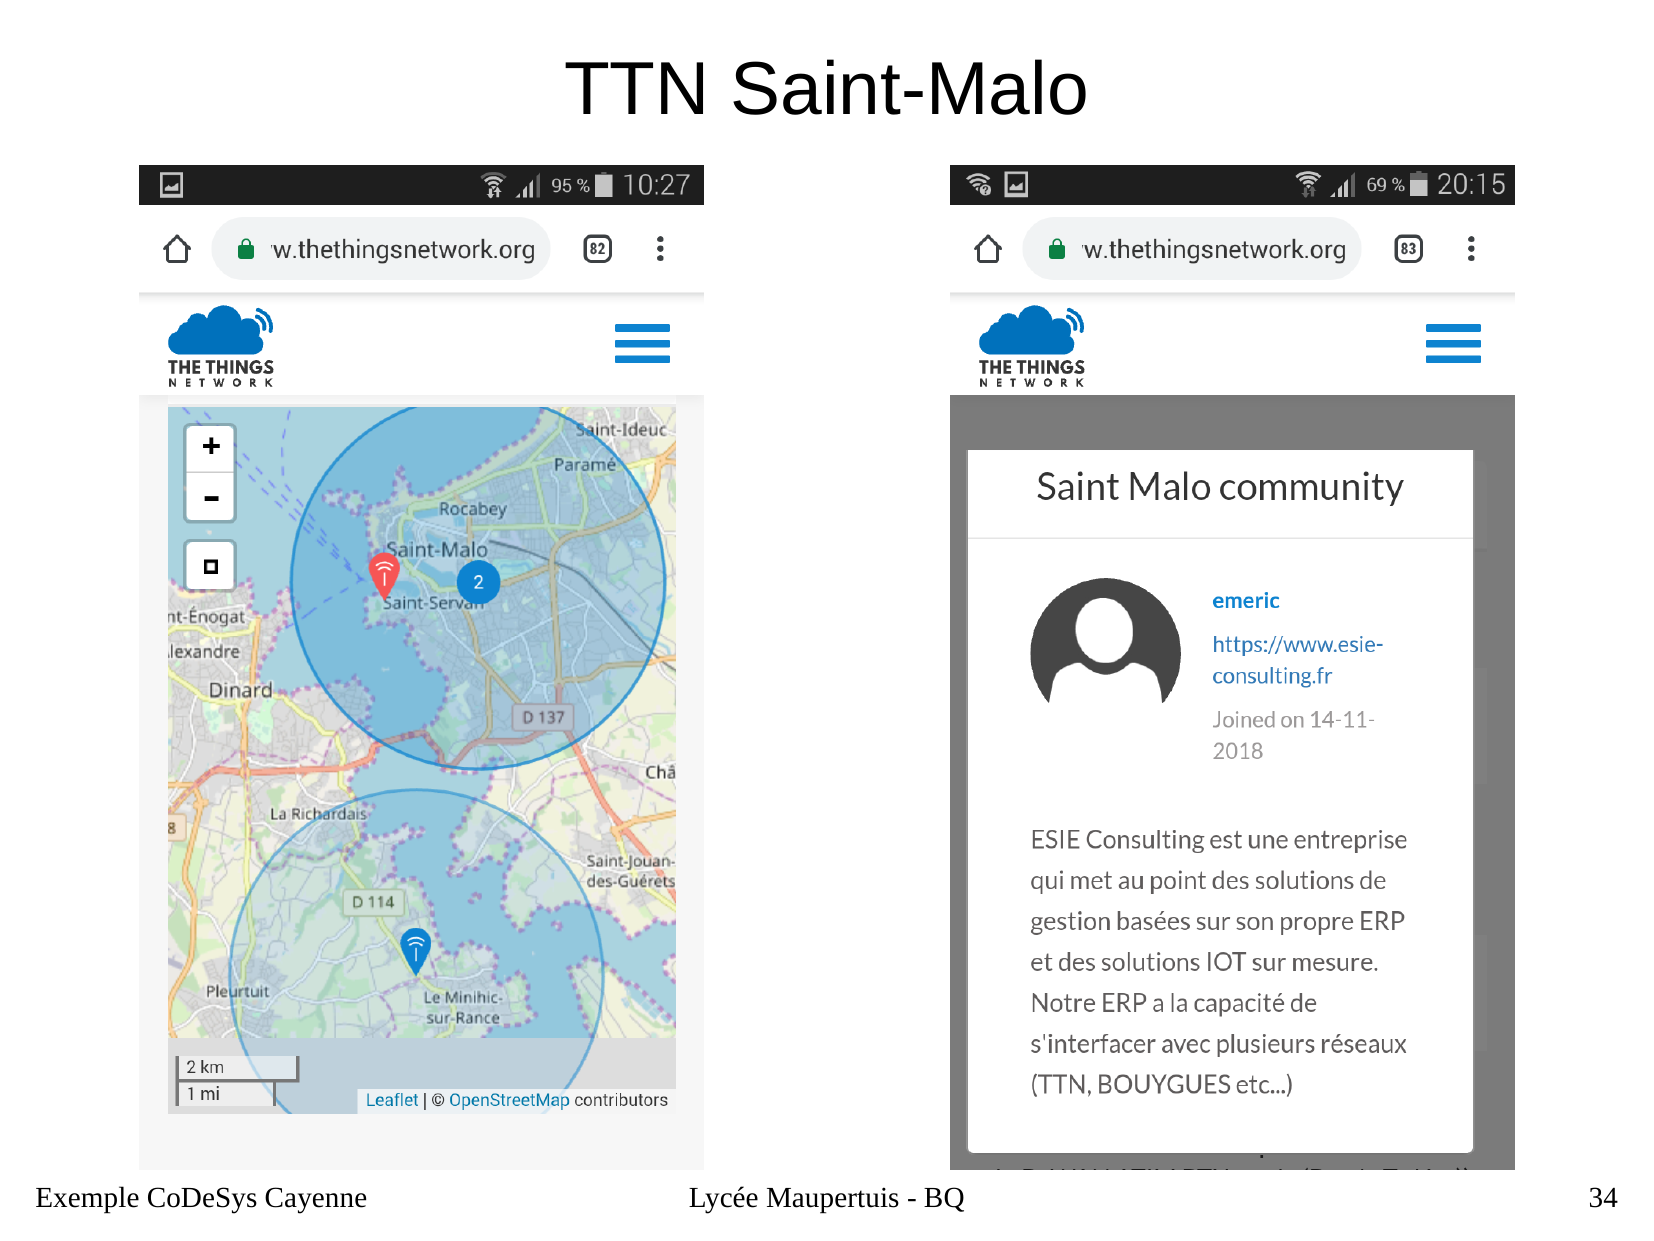

# TTN Saint-Malo
Exemple CoDeSys Cayenne
Lycée Maupertuis - BQ
34